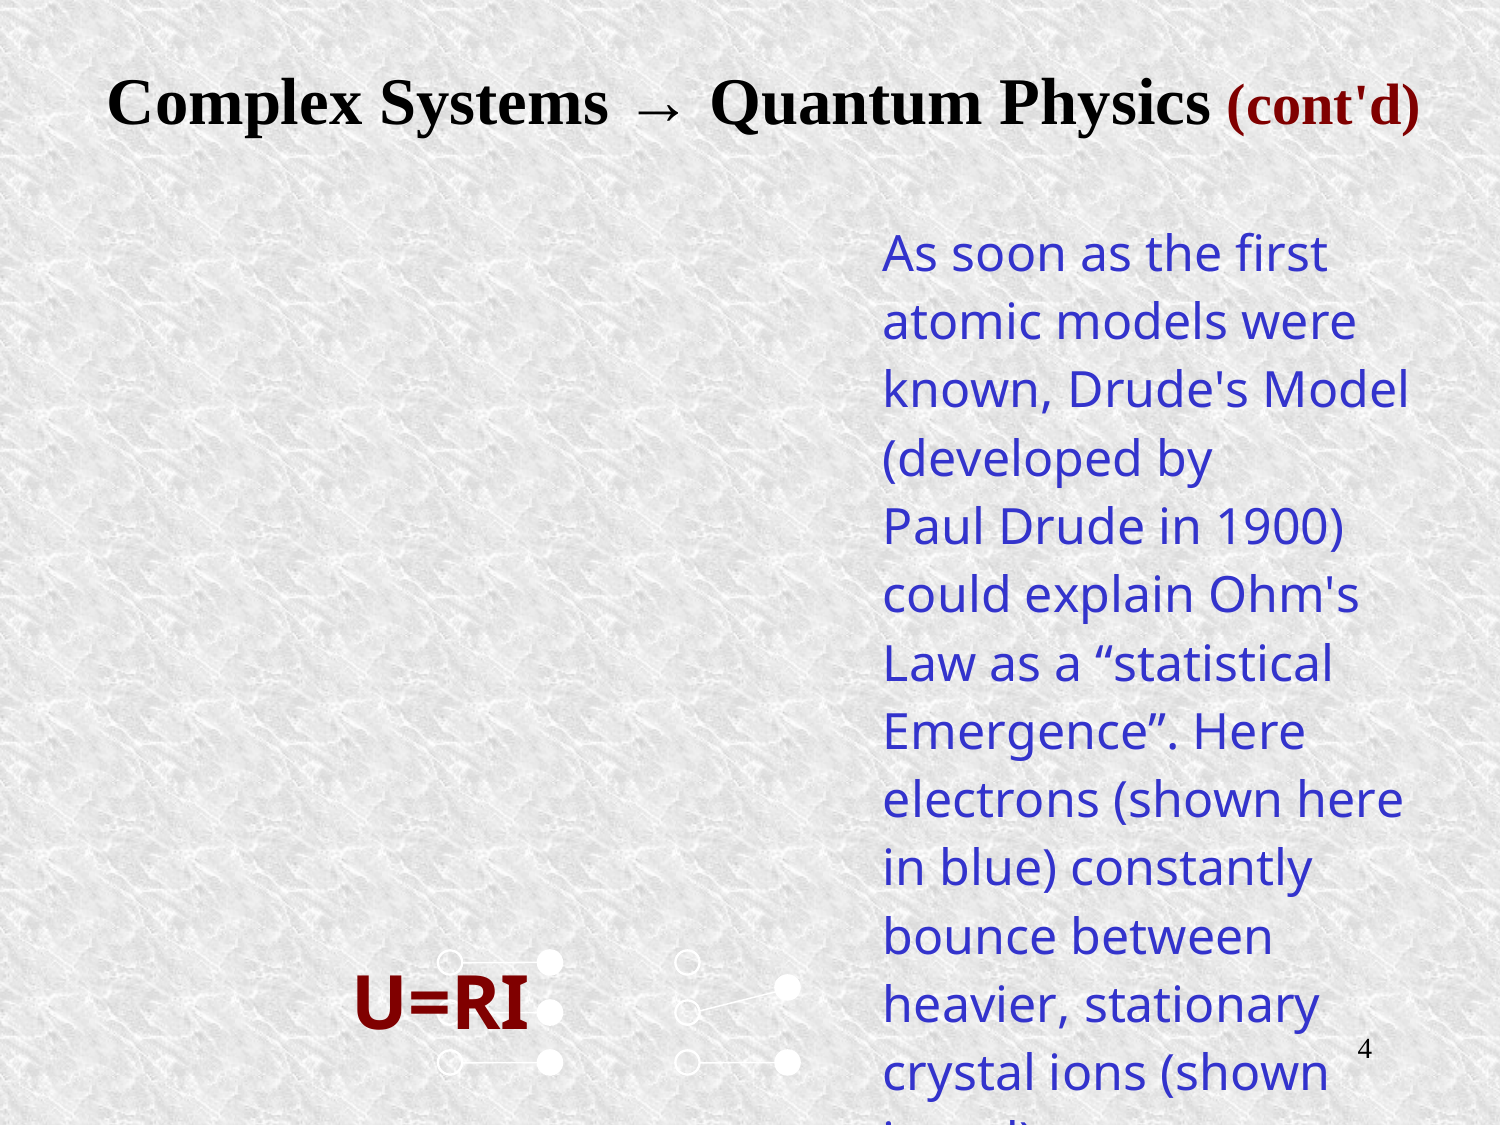

Complex Systems → Quantum Physics (cont'd)
As soon as the first
atomic models were
known, Drude's Model
(developed by
Paul Drude in 1900)
could explain Ohm's
Law as a “statistical
Emergence”. Here
electrons (shown here
in blue) constantly
bounce between
heavier, stationary
crystal ions (shown
in red).
U=RI
4